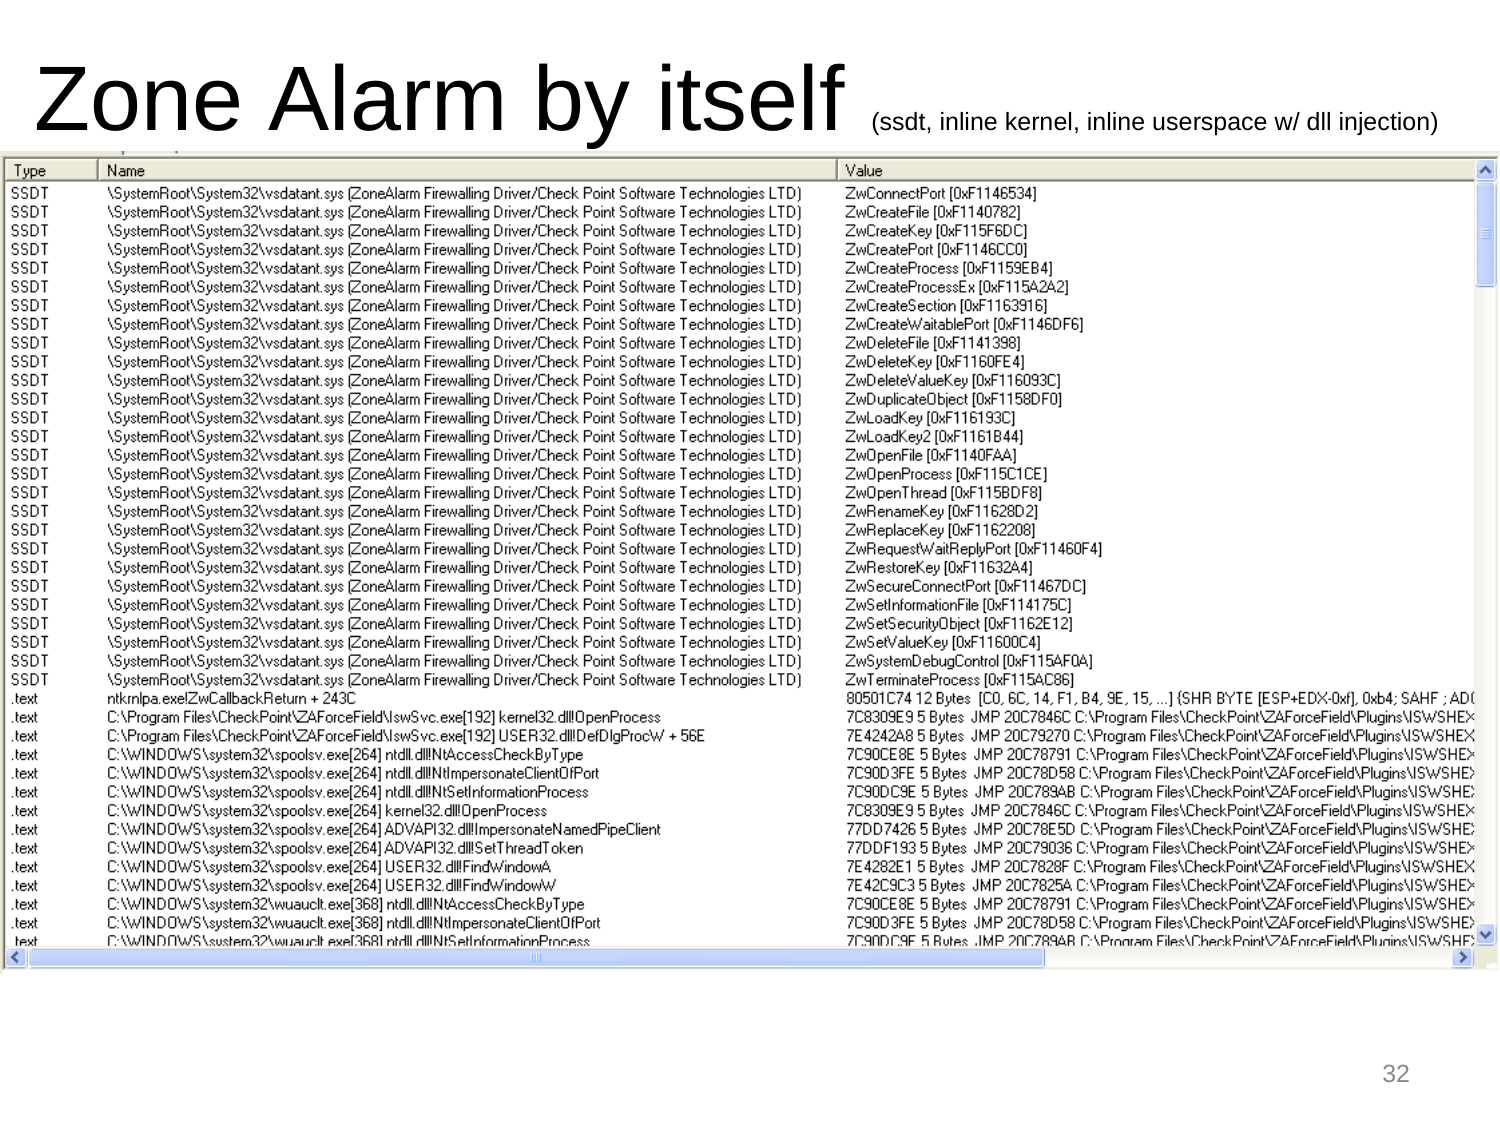

# Zone Alarm by itself (ssdt, inline kernel, inline userspace w/ dll injection)